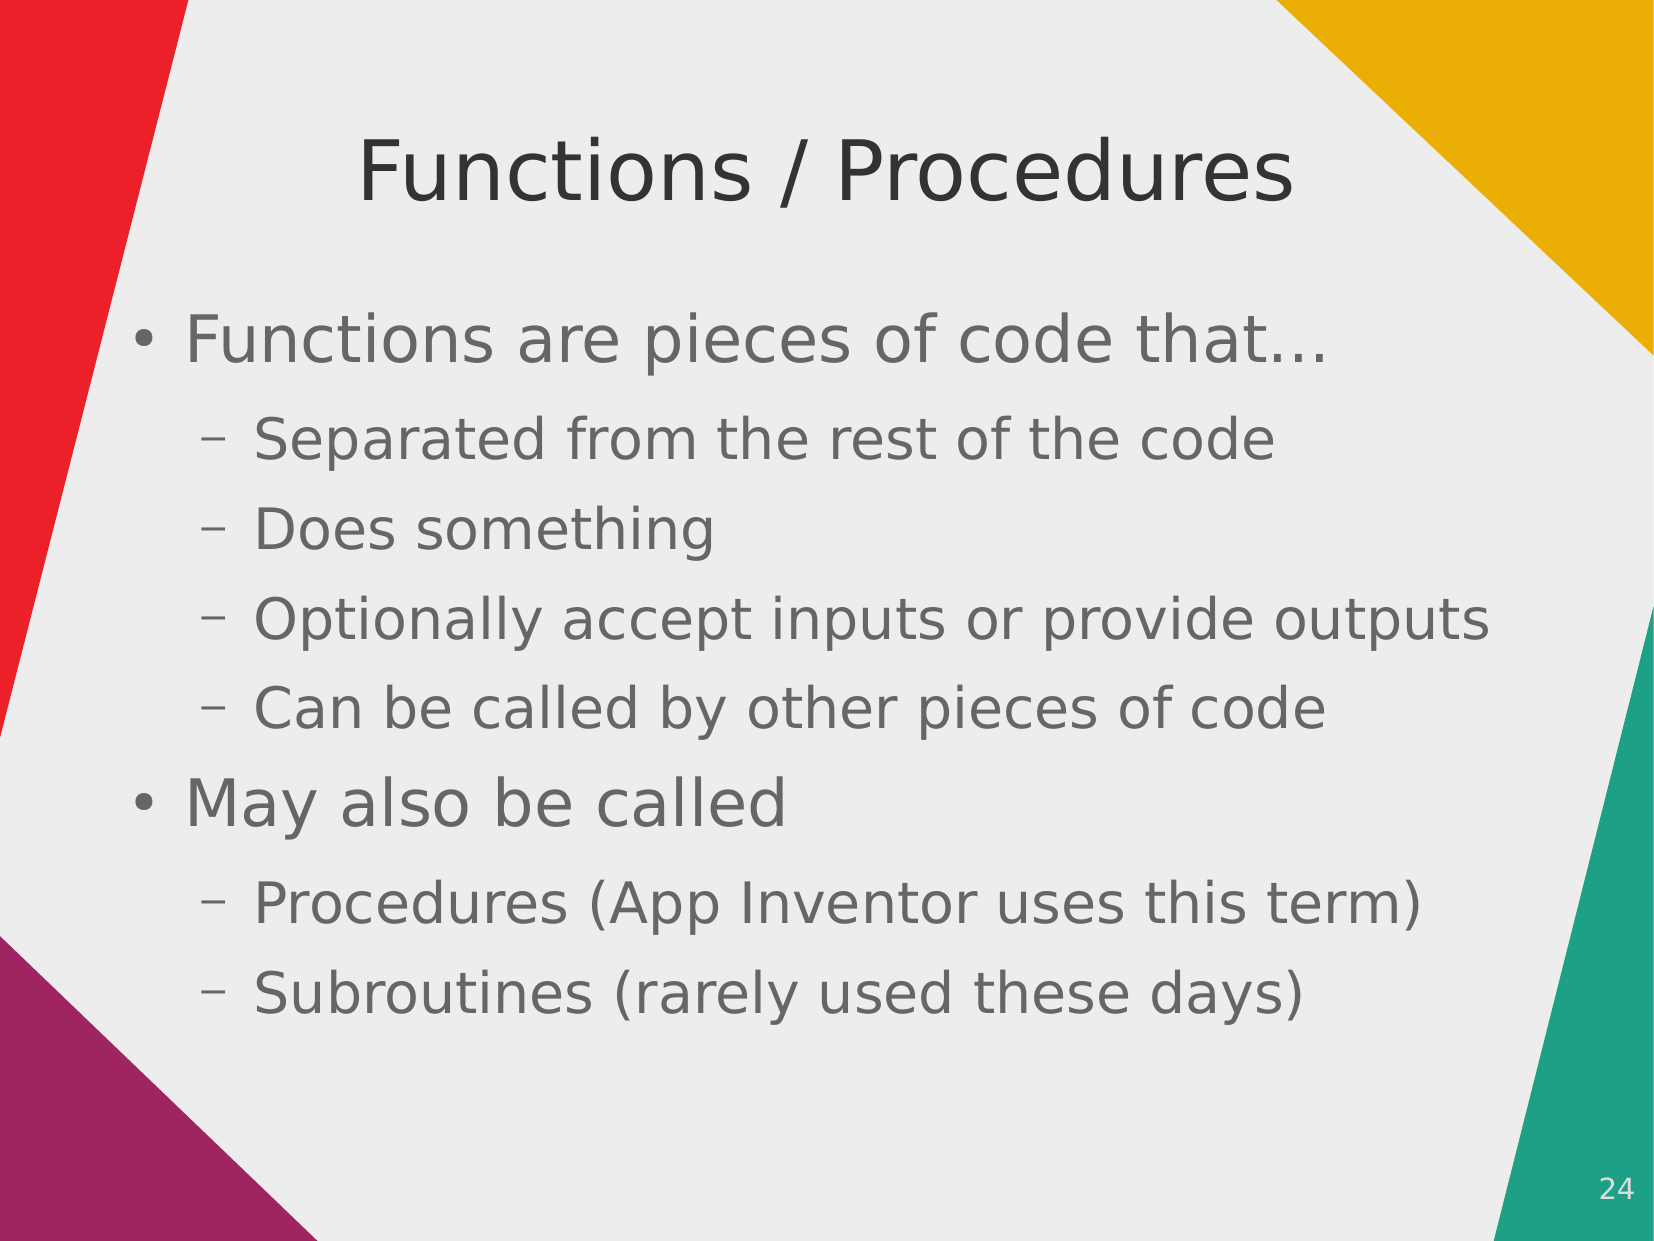

# Functions / Procedures
Functions are pieces of code that...
Separated from the rest of the code
Does something
Optionally accept inputs or provide outputs
Can be called by other pieces of code
May also be called
Procedures (App Inventor uses this term)
Subroutines (rarely used these days)
24